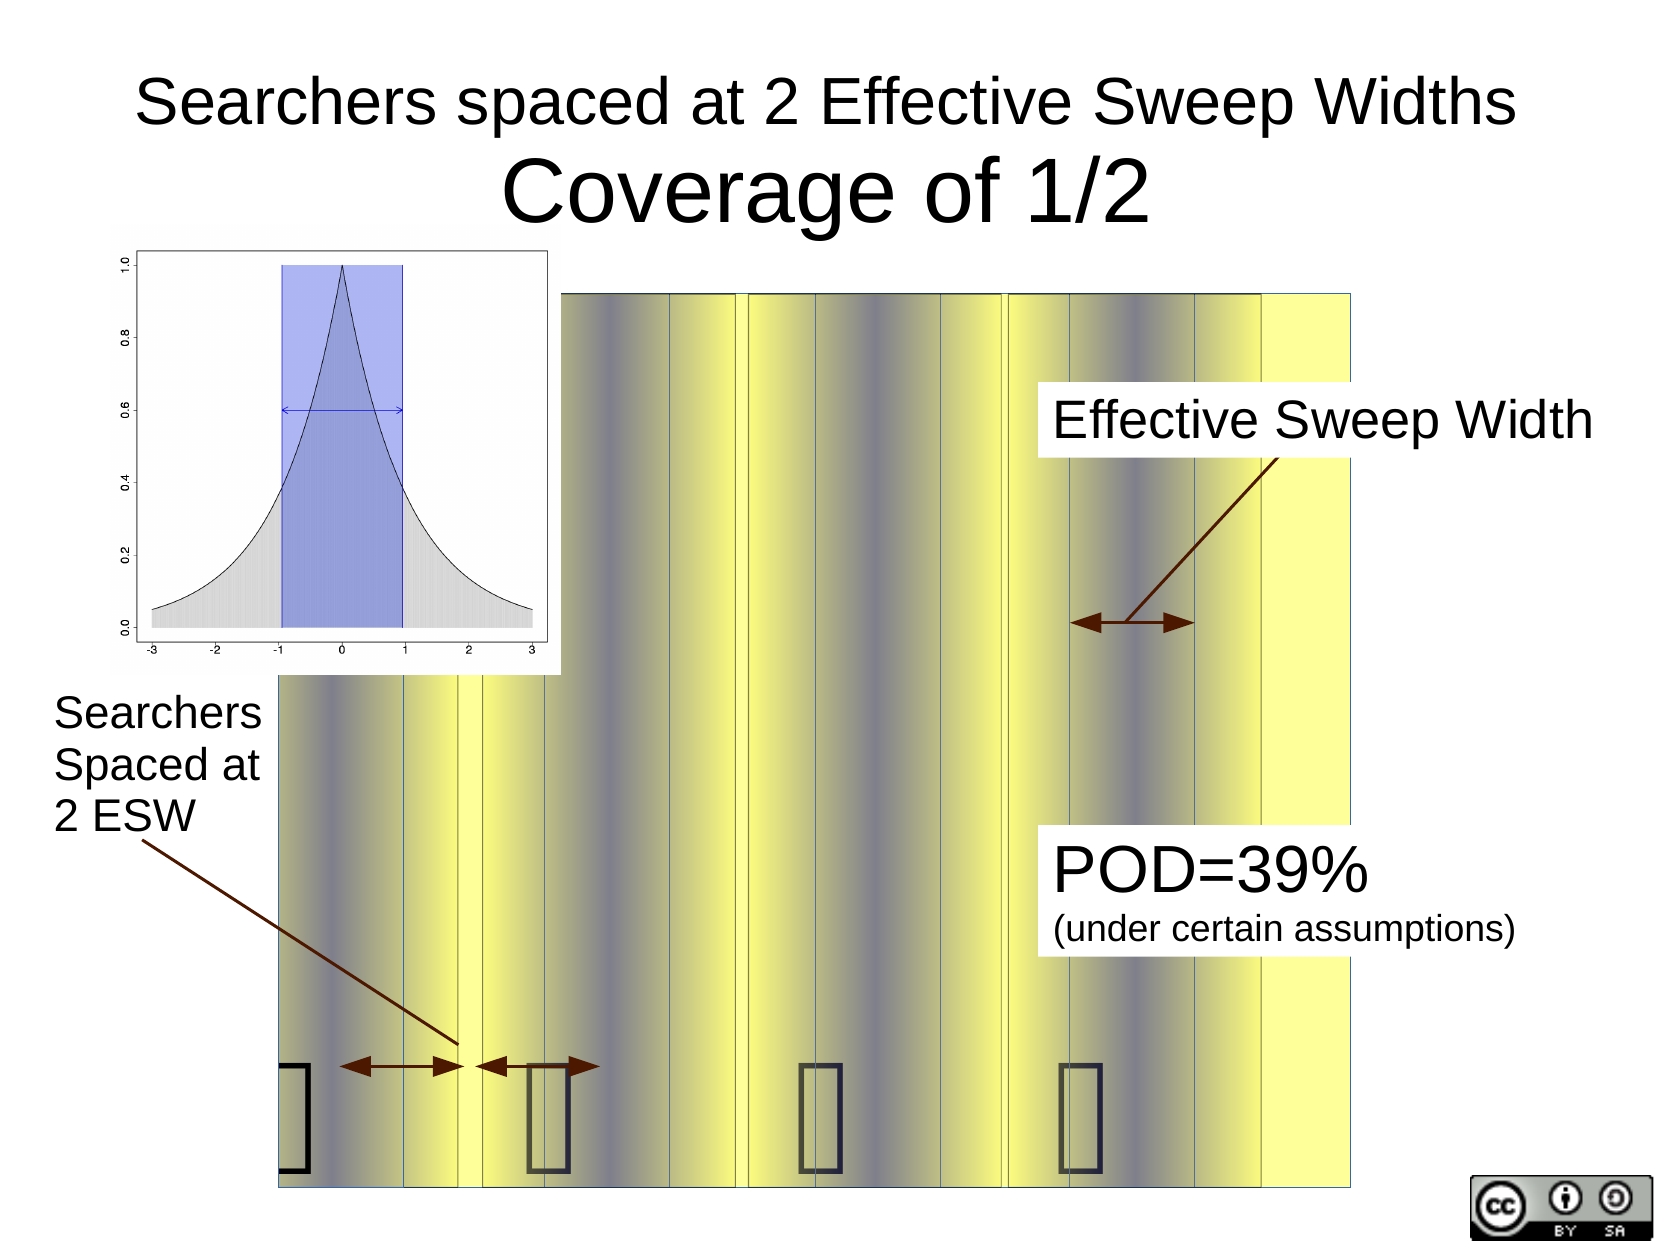

# Searchers spaced at 2 Effective Sweep Widths Coverage of 1/2
Effective Sweep Width
Searchers
Spaced at
2 ESW
POD=39%
(under certain assumptions)



